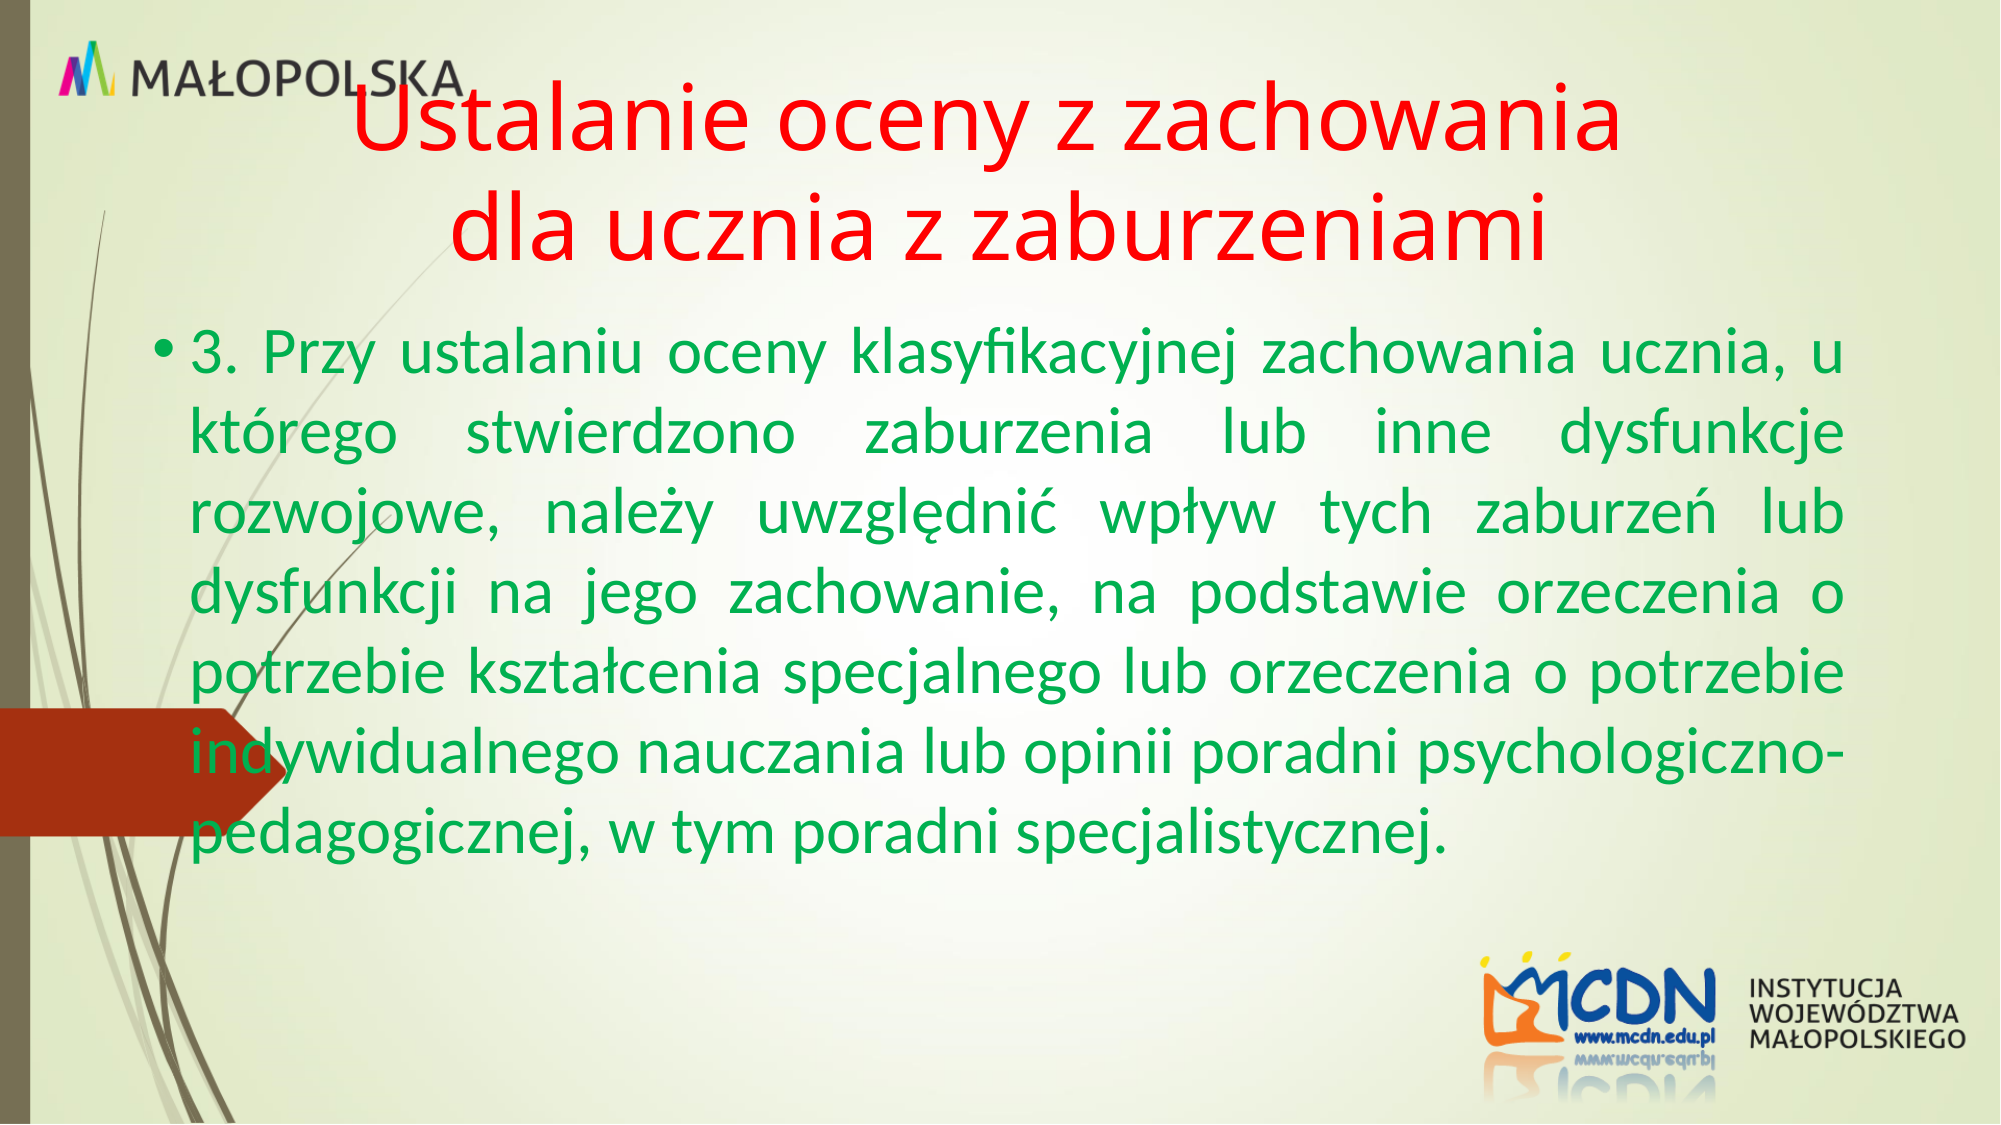

# Ustalanie oceny z zachowania dla ucznia z zaburzeniami
3. Przy ustalaniu oceny klasyfikacyjnej zachowania ucznia, u którego stwierdzono zaburzenia lub inne dysfunkcje rozwojowe, należy uwzględnić wpływ tych zaburzeń lub dysfunkcji na jego zachowanie, na podstawie orzeczenia o potrzebie kształcenia specjalnego lub orzeczenia o potrzebie indywidualnego nauczania lub opinii poradni psychologiczno- pedagogicznej, w tym poradni specjalistycznej.